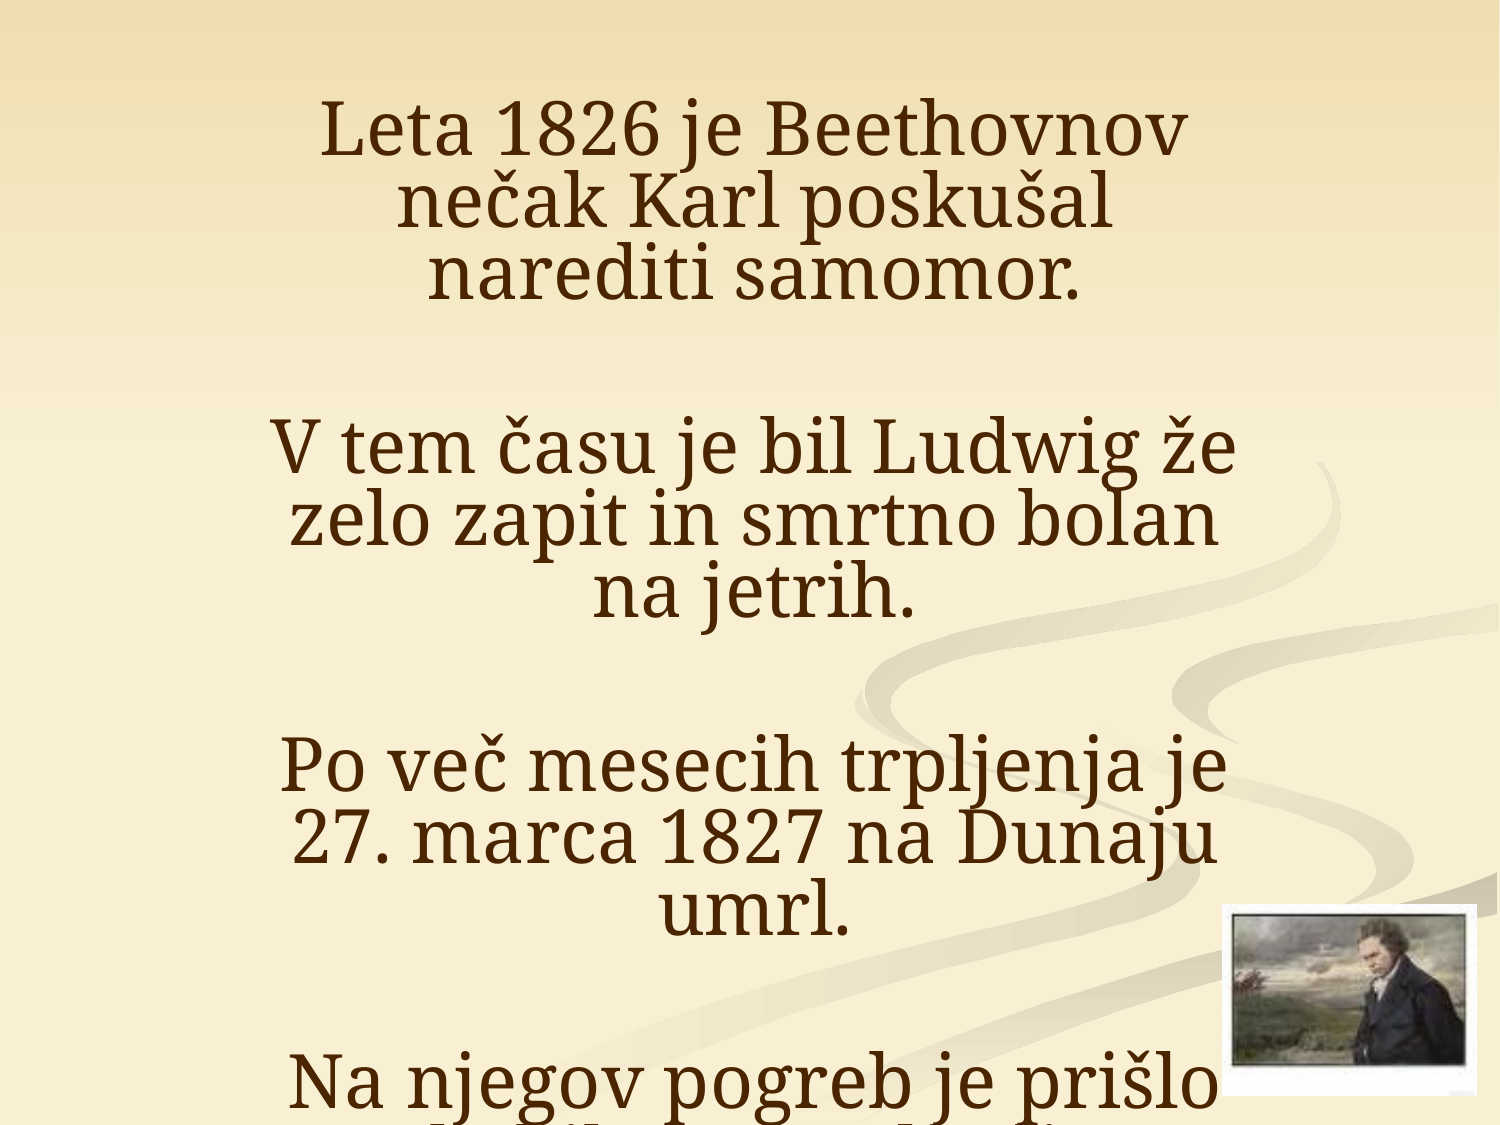

# Leta 1826 je Beethovnov nečak Karl poskušal narediti samomor.
V tem času je bil Ludwig že zelo zapit in smrtno bolan na jetrih.
Po več mesecih trpljenja je 27. marca 1827 na Dunaju umrl.
Na njegov pogreb je prišlo kakih 10.000 ljudi.